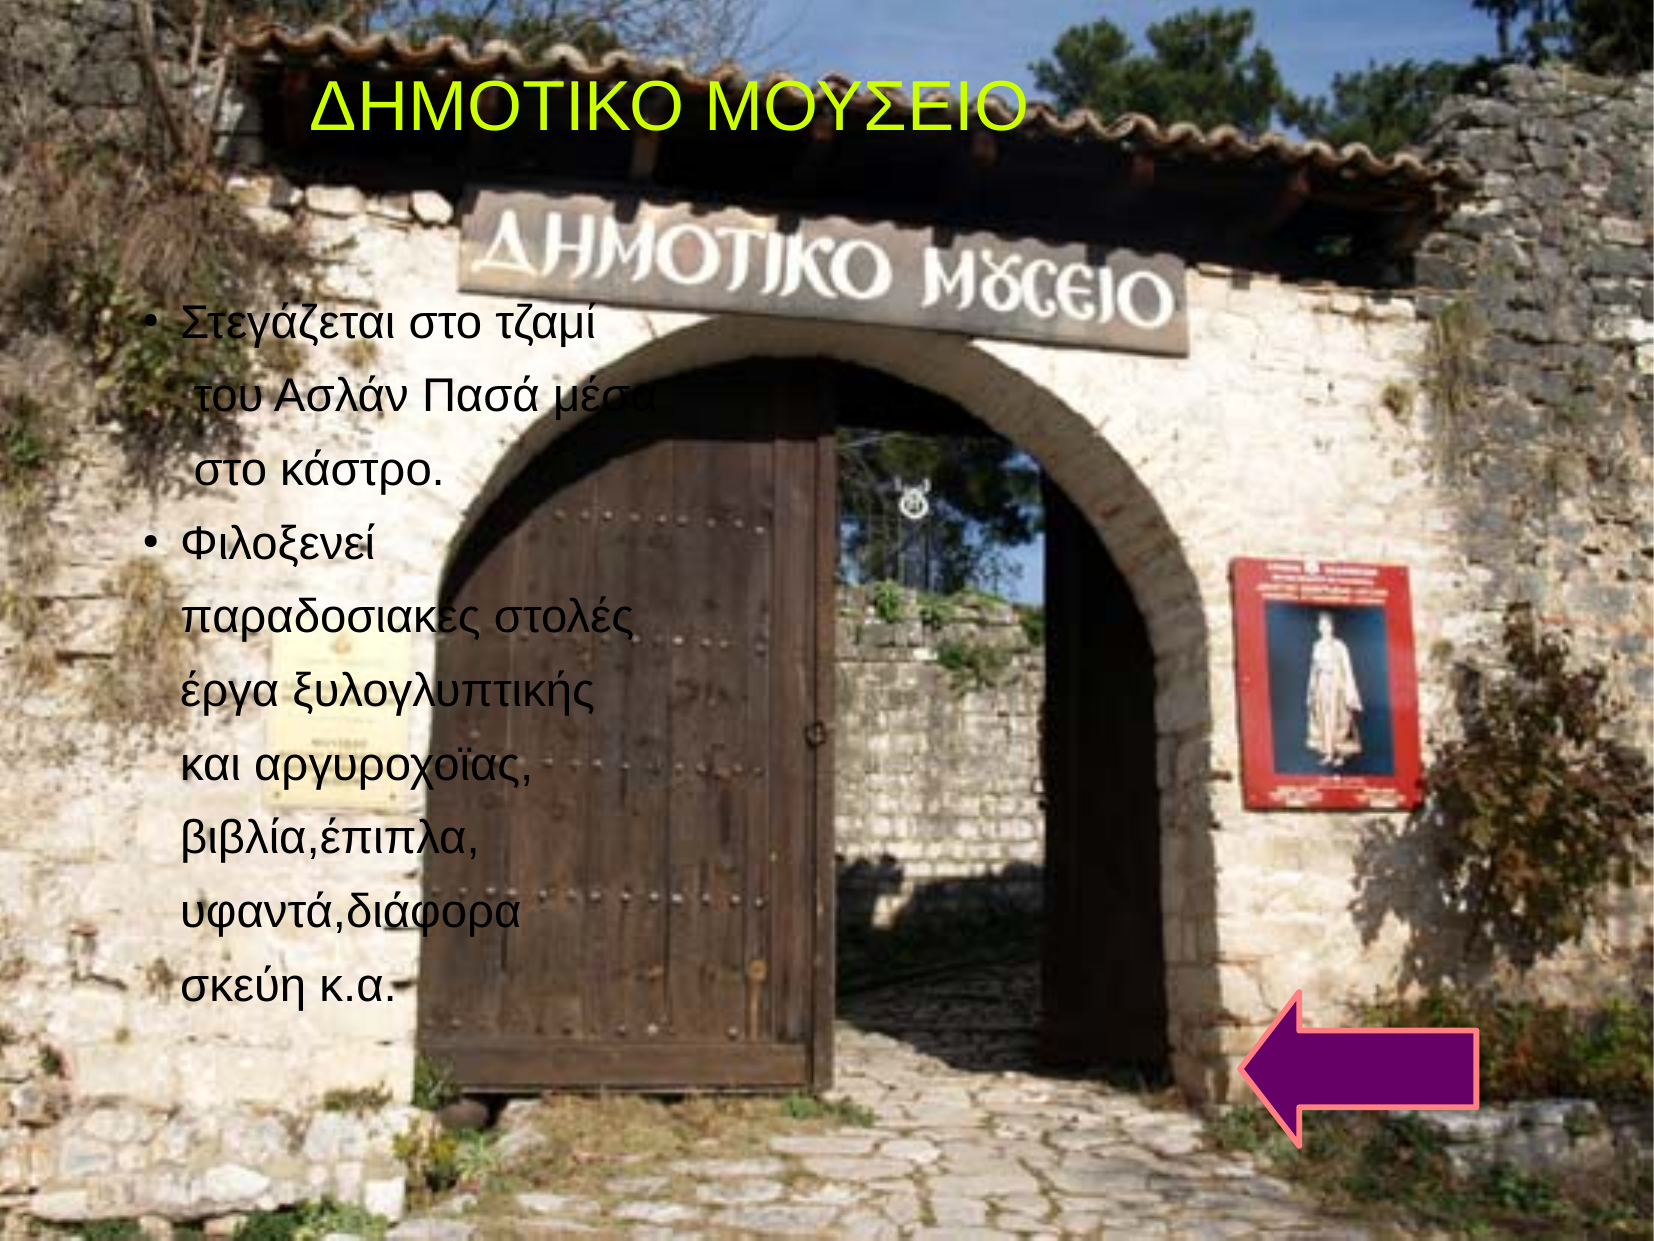

ΔΗΜΟΤΙΚΟ ΜΟΥΣΕΙΟ
# Στεγάζεται στο τζαμί
 του Ασλάν Πασά μέσα
 στο κάστρο.
Φιλοξενεί
παραδοσιακές στολές
έργα ξυλογλυπτικής
και αργυροχοϊας,
βιβλία,έπιπλα,
υφαντά,διάφορα
σκεύη κ.α.